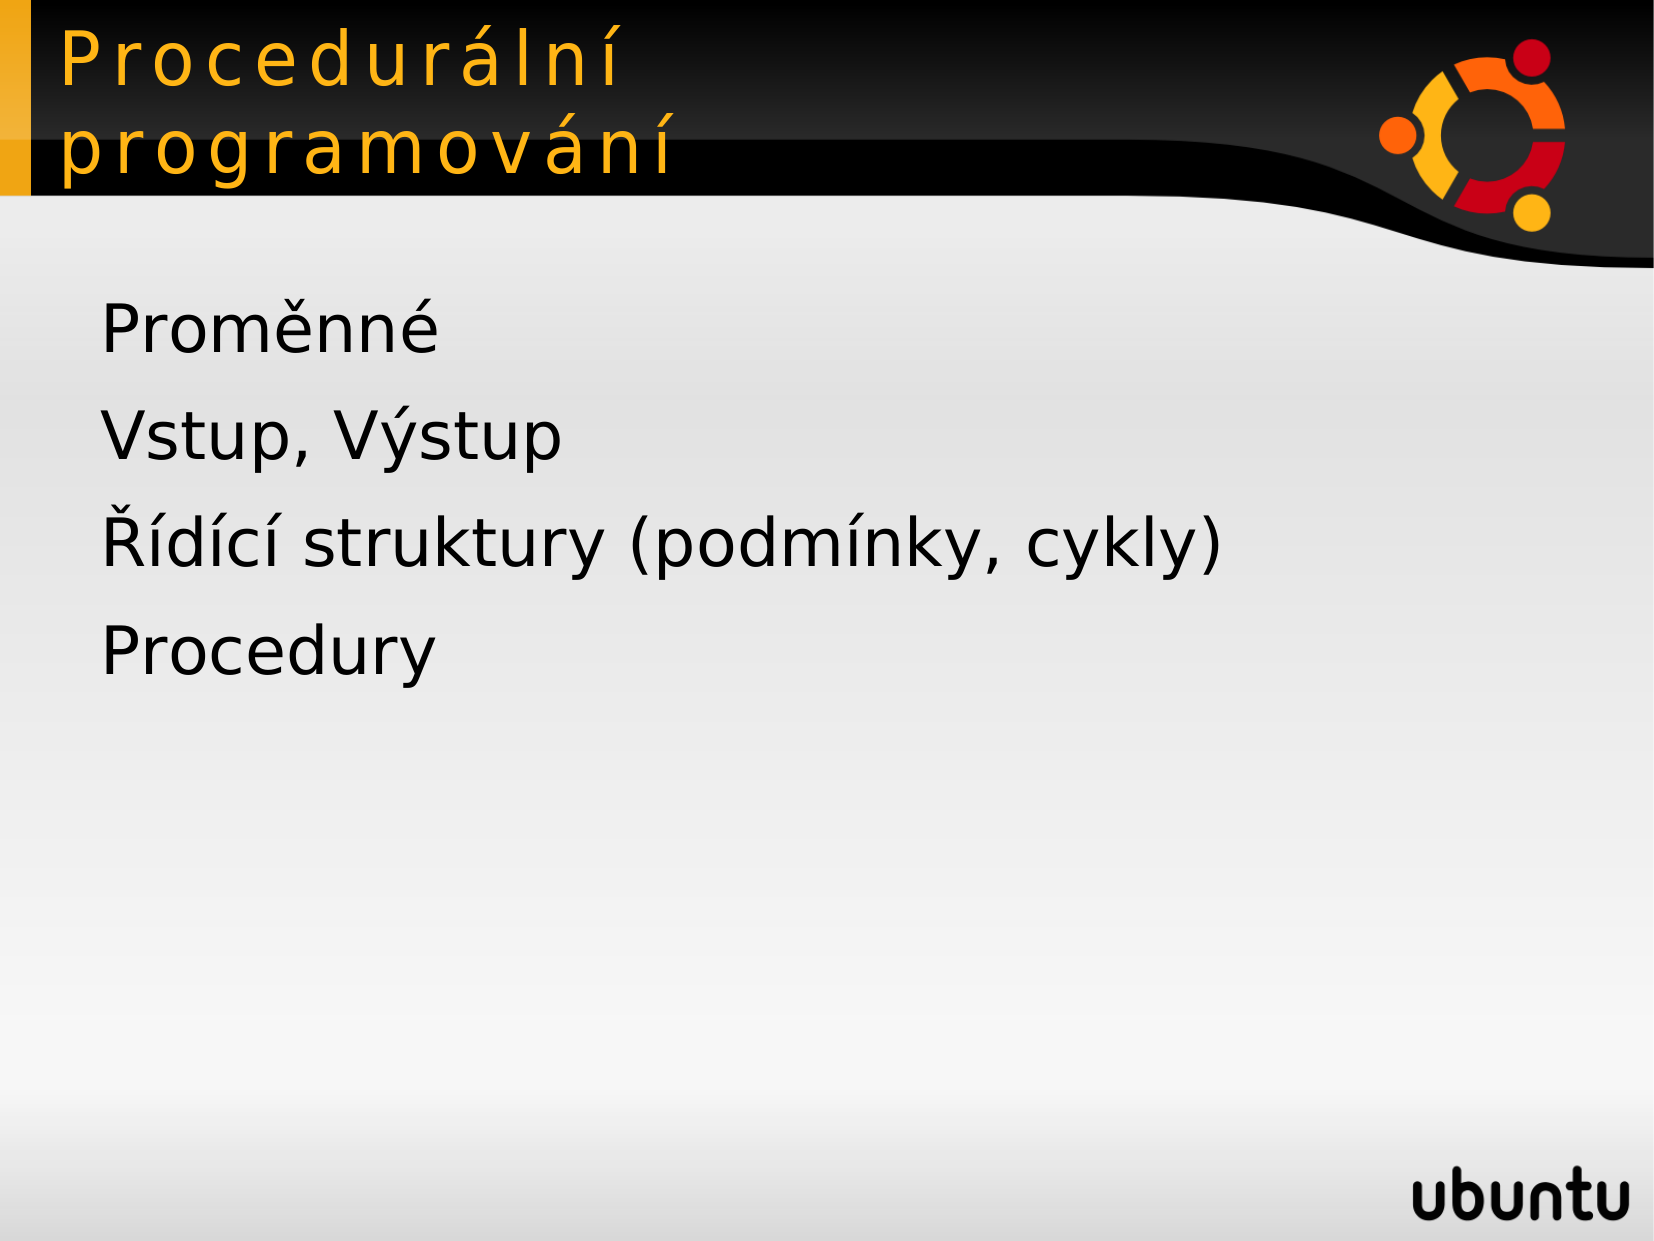

# Procedurální programování
Proměnné
Vstup, Výstup
Řídící struktury (podmínky, cykly)
Procedury